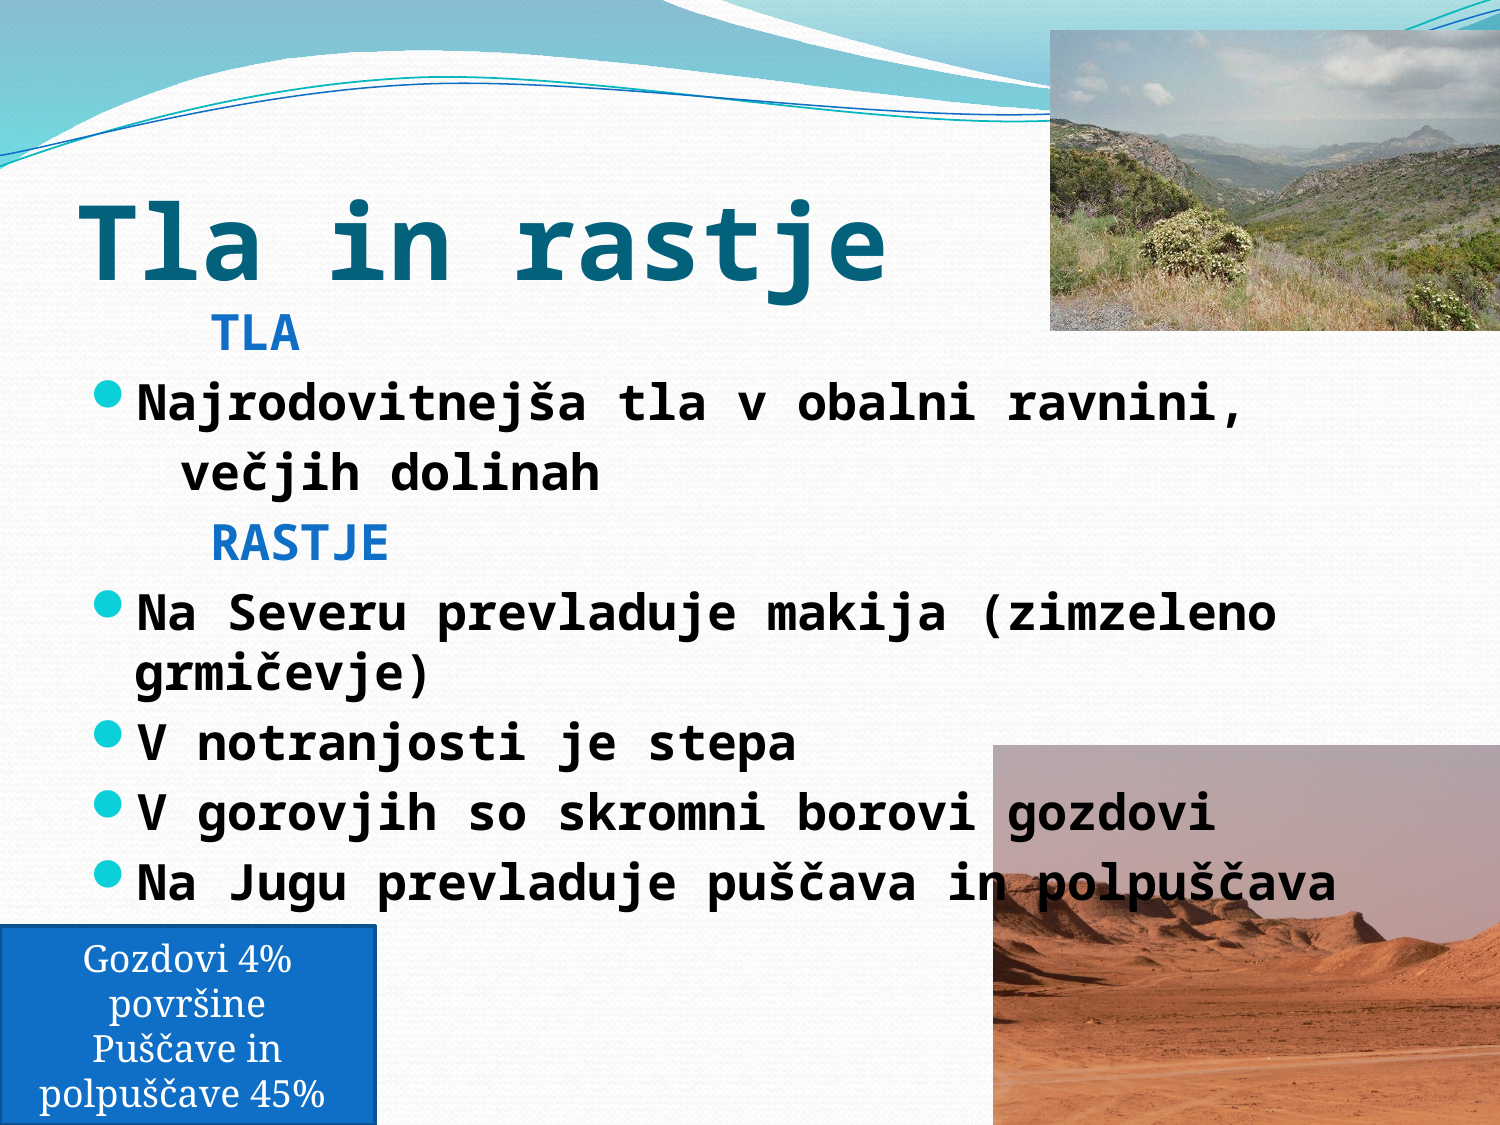

# Tla in rastje
 TLA
Najrodovitnejša tla v obalni ravnini,
 večjih dolinah
 RASTJE
Na Severu prevladuje makija (zimzeleno grmičevje)
V notranjosti je stepa
V gorovjih so skromni borovi gozdovi
Na Jugu prevladuje puščava in polpuščava
Gozdovi 4% površine
Puščave in polpuščave 45%